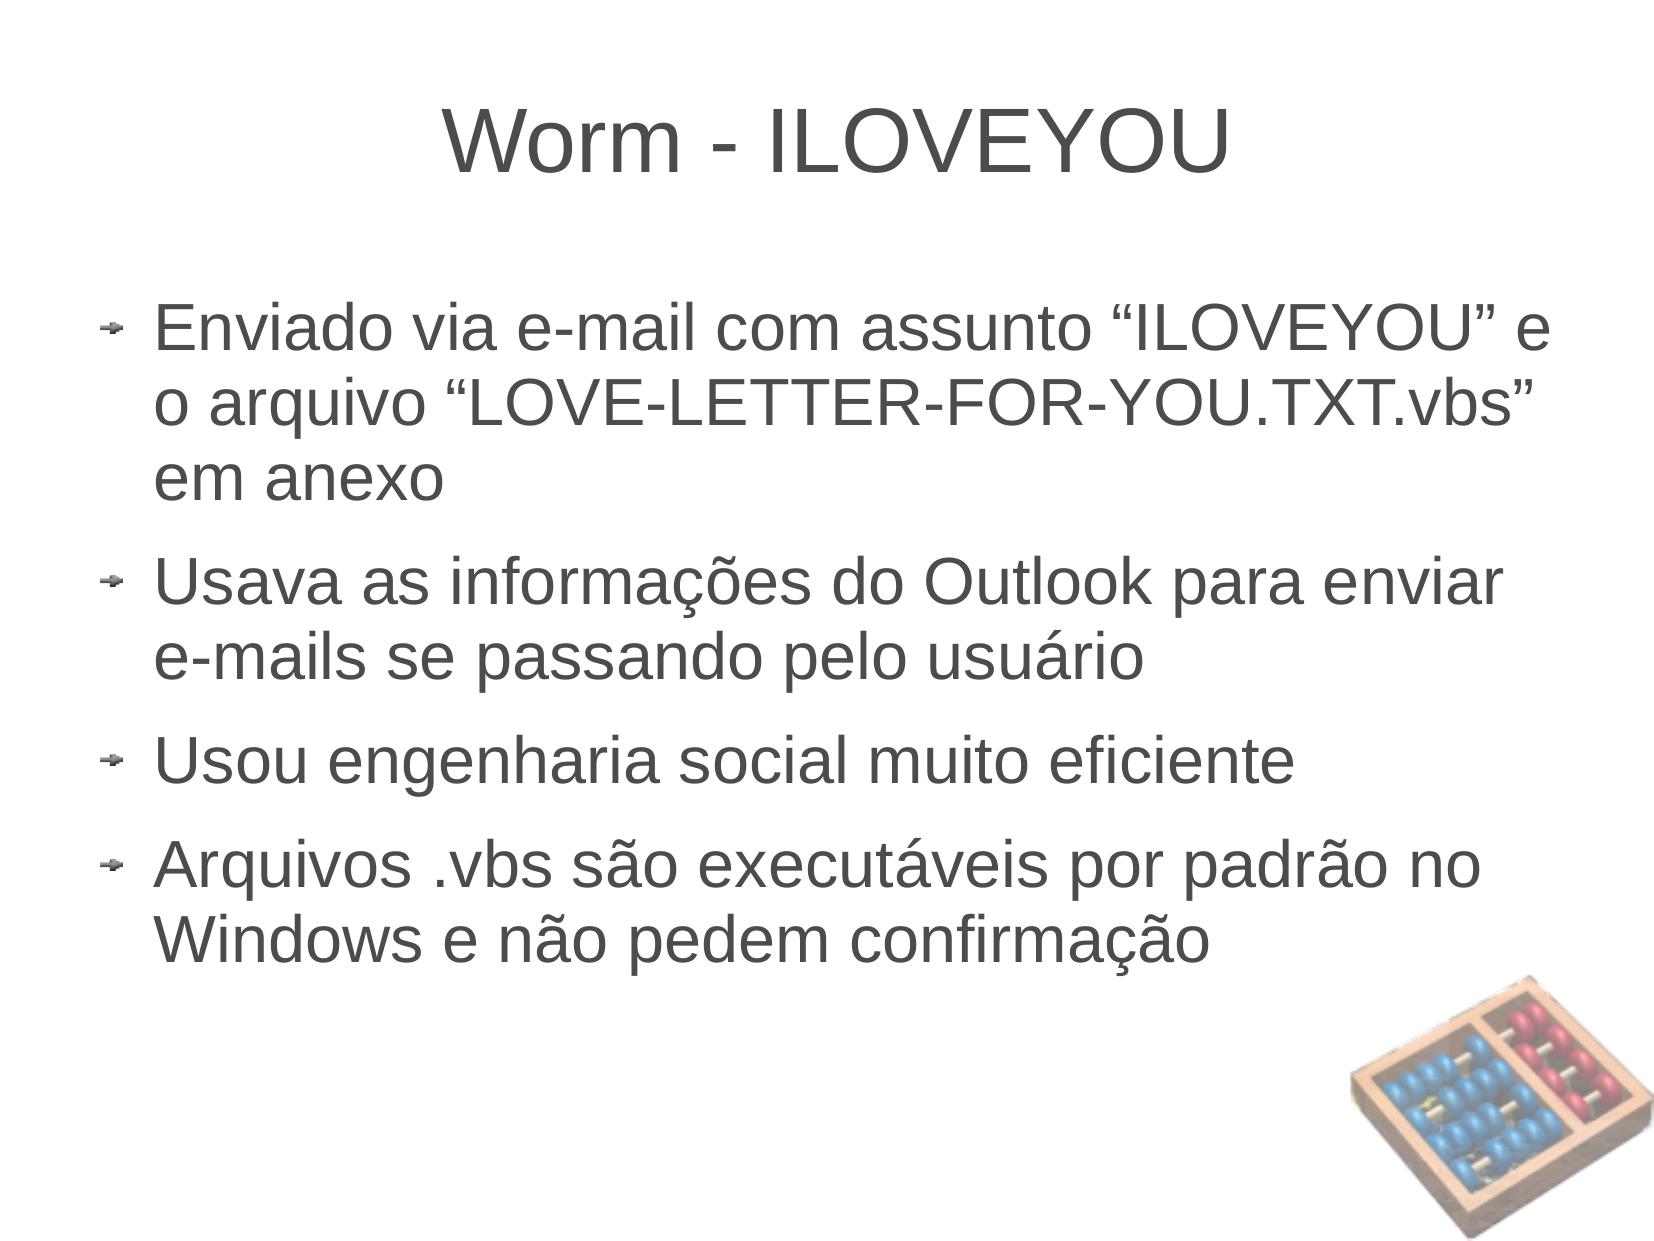

# Worm - ILOVEYOU
Enviado via e-mail com assunto “ILOVEYOU” e o arquivo “LOVE-LETTER-FOR-YOU.TXT.vbs” em anexo
Usava as informações do Outlook para enviar e-mails se passando pelo usuário
Usou engenharia social muito eficiente
Arquivos .vbs são executáveis por padrão no Windows e não pedem confirmação